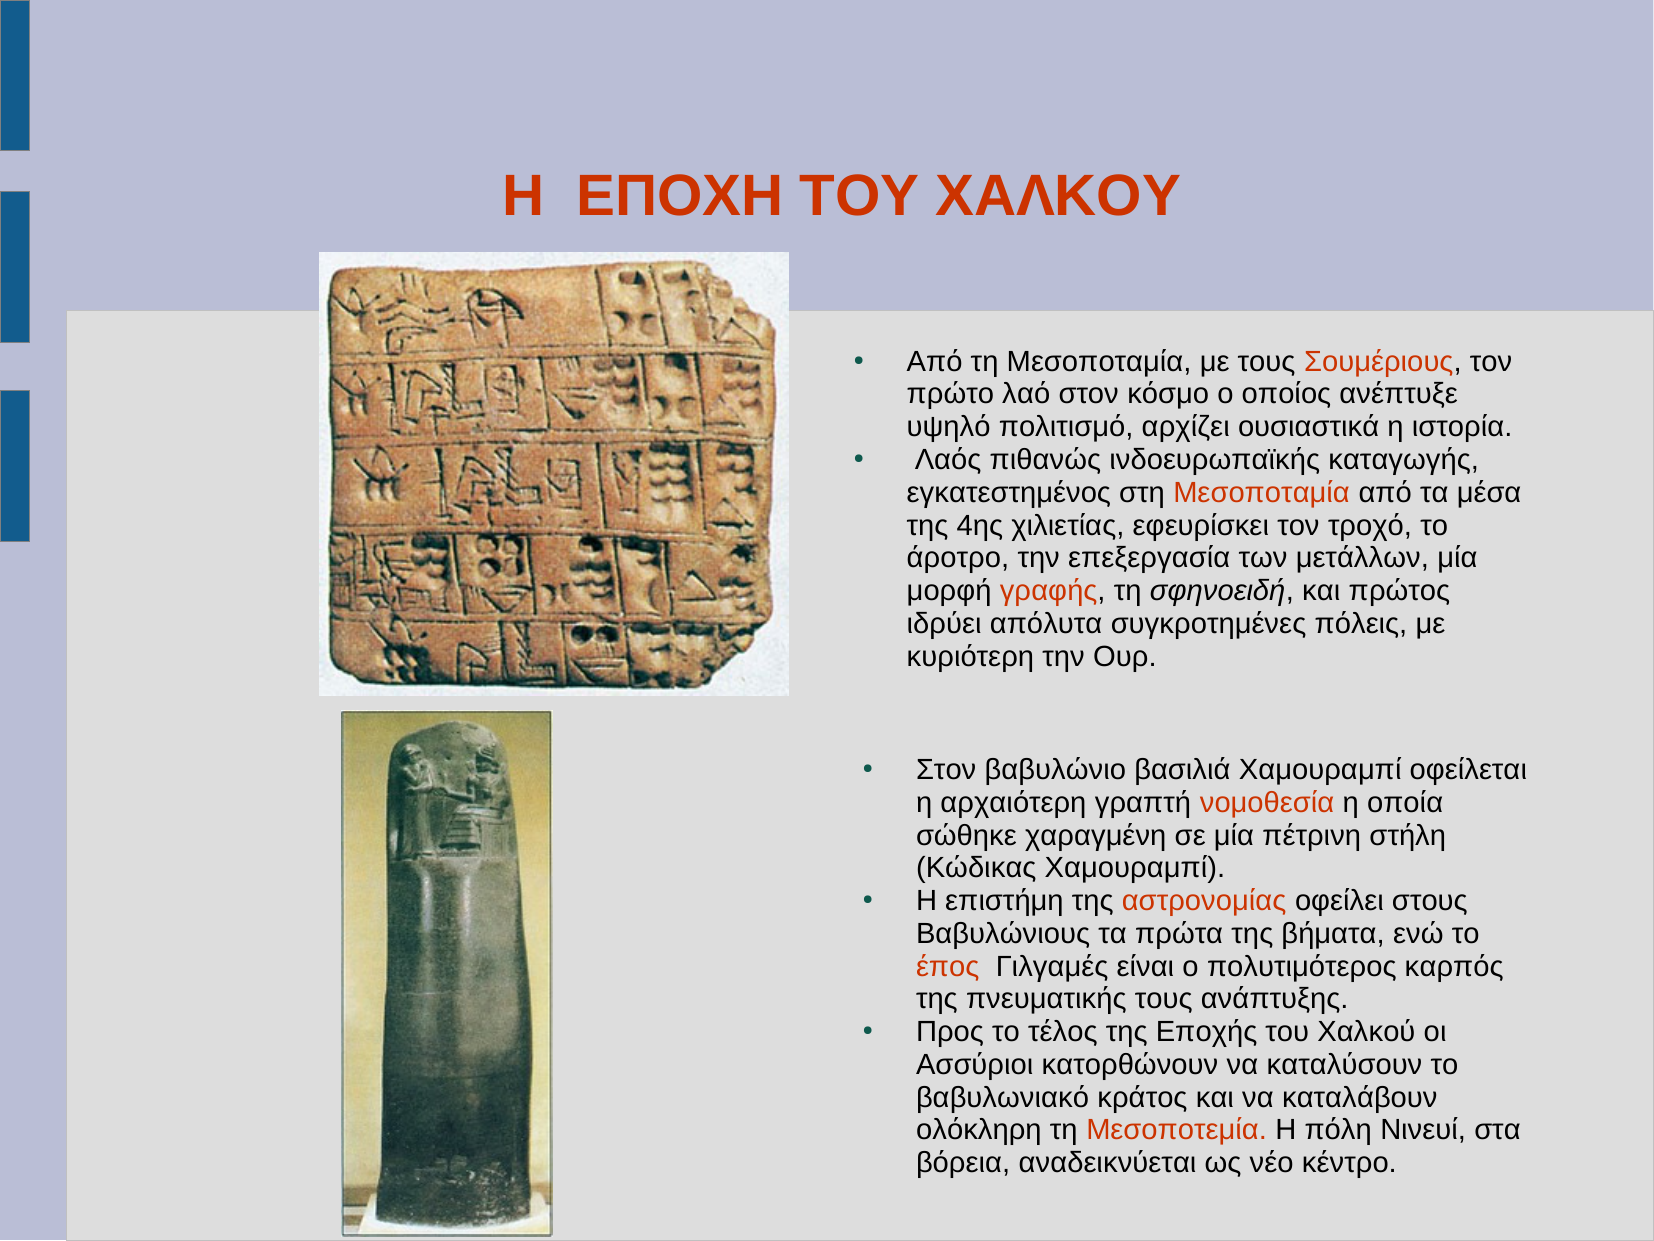

# Η ΕΠΟΧΗ ΤΟΥ ΧΑΛΚΟΥ
Από τη Μεσοποταμία, με τους Σουμέριους, τον πρώτο λαό στον κόσμο ο οποίος ανέπτυξε υψηλό πολιτισμό, αρχίζει ουσιαστικά η ιστορία.
 Λαός πιθανώς ινδοευρωπαϊκής καταγωγής, εγκατεστημένος στη Μεσοποταμία από τα μέσα της 4ης χιλιετίας, εφευρίσκει τον τροχό, το άροτρο, την επεξεργασία των μετάλλων, μία μορφή γραφής, τη σφηνοειδή, και πρώτος ιδρύει απόλυτα συγκροτημένες πόλεις, με κυριότερη την Ουρ.
Στον βαβυλώνιο βασιλιά Χαμουραμπί οφείλεται η αρχαιότερη γραπτή νομοθεσία η οποία σώθηκε χαραγμένη σε μία πέτρινη στήλη (Κώδικας Χαμουραμπί).
Η επιστήμη της αστρονομίας οφείλει στους Βαβυλώνιους τα πρώτα της βήματα, ενώ το έπος Γιλγαμές είναι ο πολυτιμότερος καρπός της πνευματικής τους ανάπτυξης.
Προς το τέλος της Εποχής του Χαλκού οι Ασσύριοι κατορθώνουν να καταλύσουν το βαβυλωνιακό κράτος και να καταλάβουν ολόκληρη τη Μεσοποτεμία. Η πόλη Νινευί, στα βόρεια, αναδεικνύεται ως νέο κέντρο.